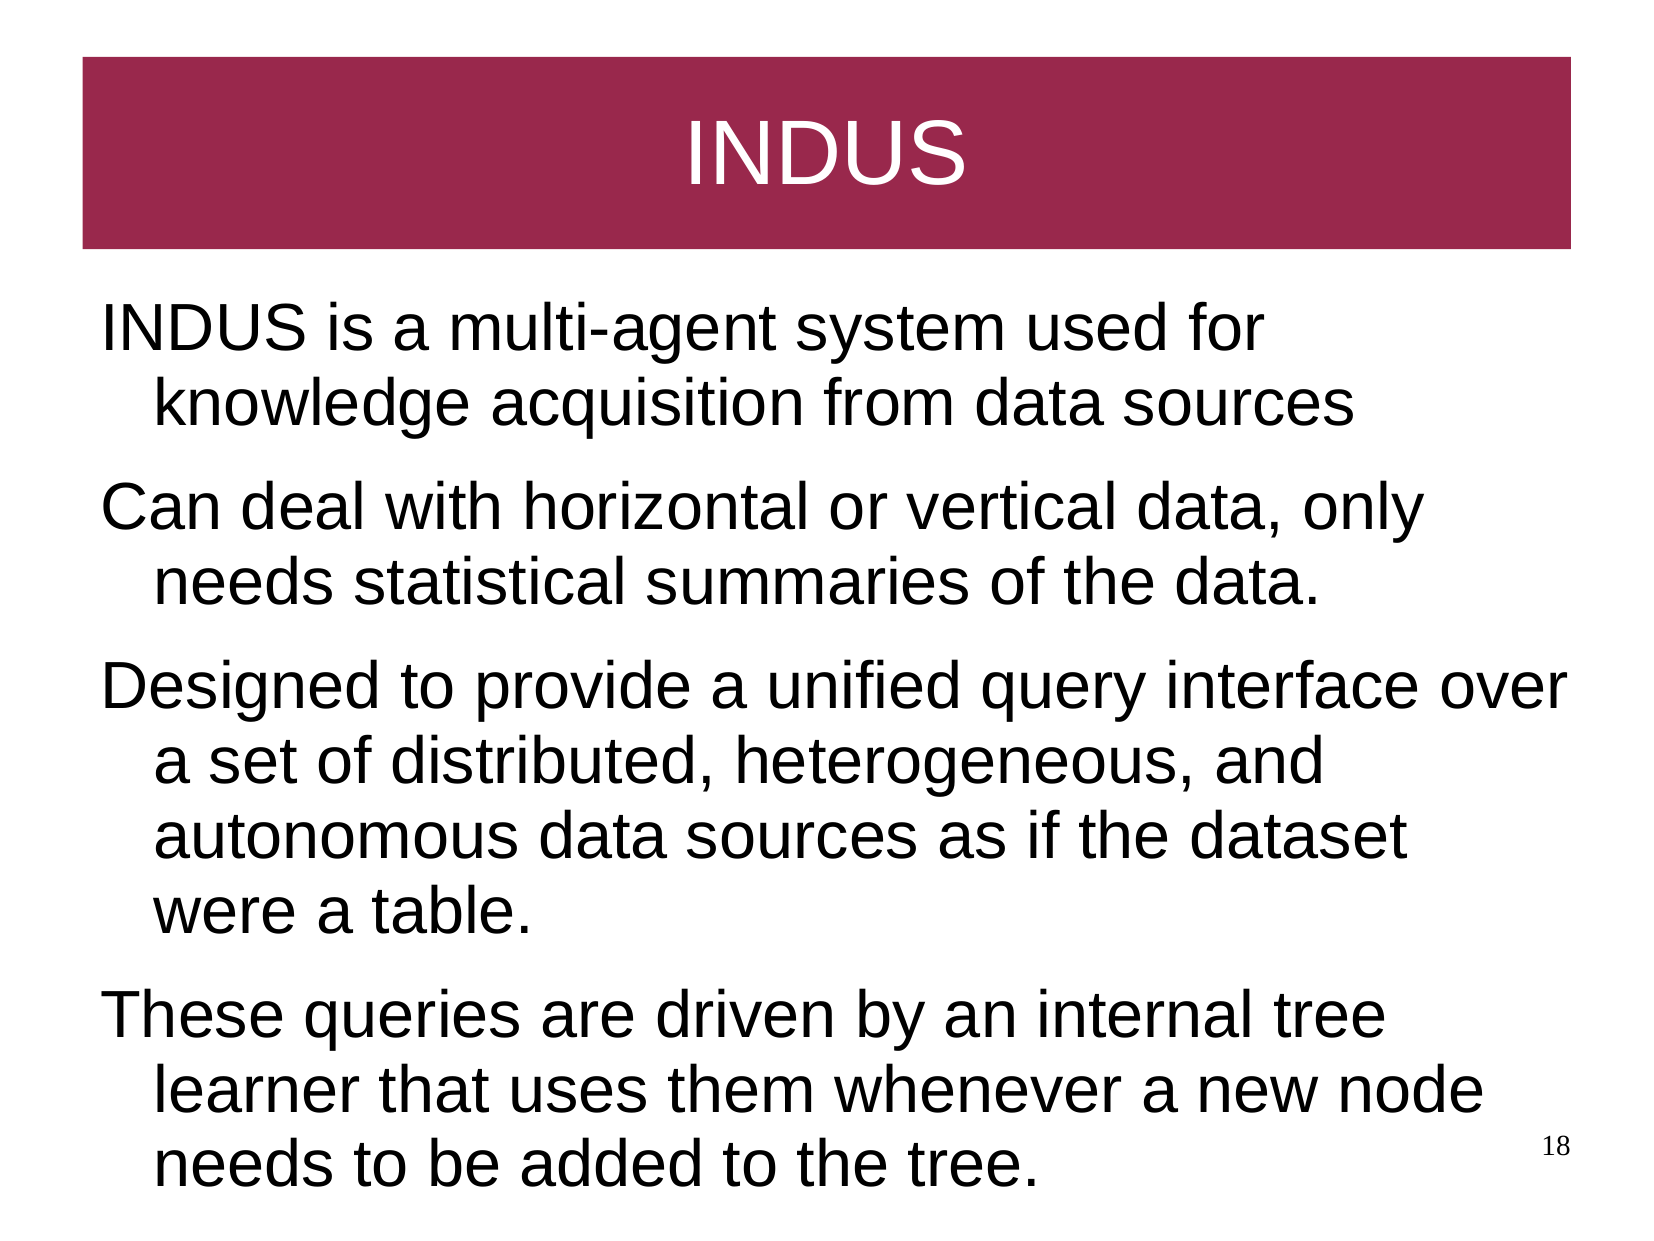

# INDUS
INDUS is a multi-agent system used for knowledge acquisition from data sources
Can deal with horizontal or vertical data, only needs statistical summaries of the data.
Designed to provide a unified query interface over a set of distributed, heterogeneous, and autonomous data sources as if the dataset were a table.
These queries are driven by an internal tree learner that uses them whenever a new node needs to be added to the tree.
18